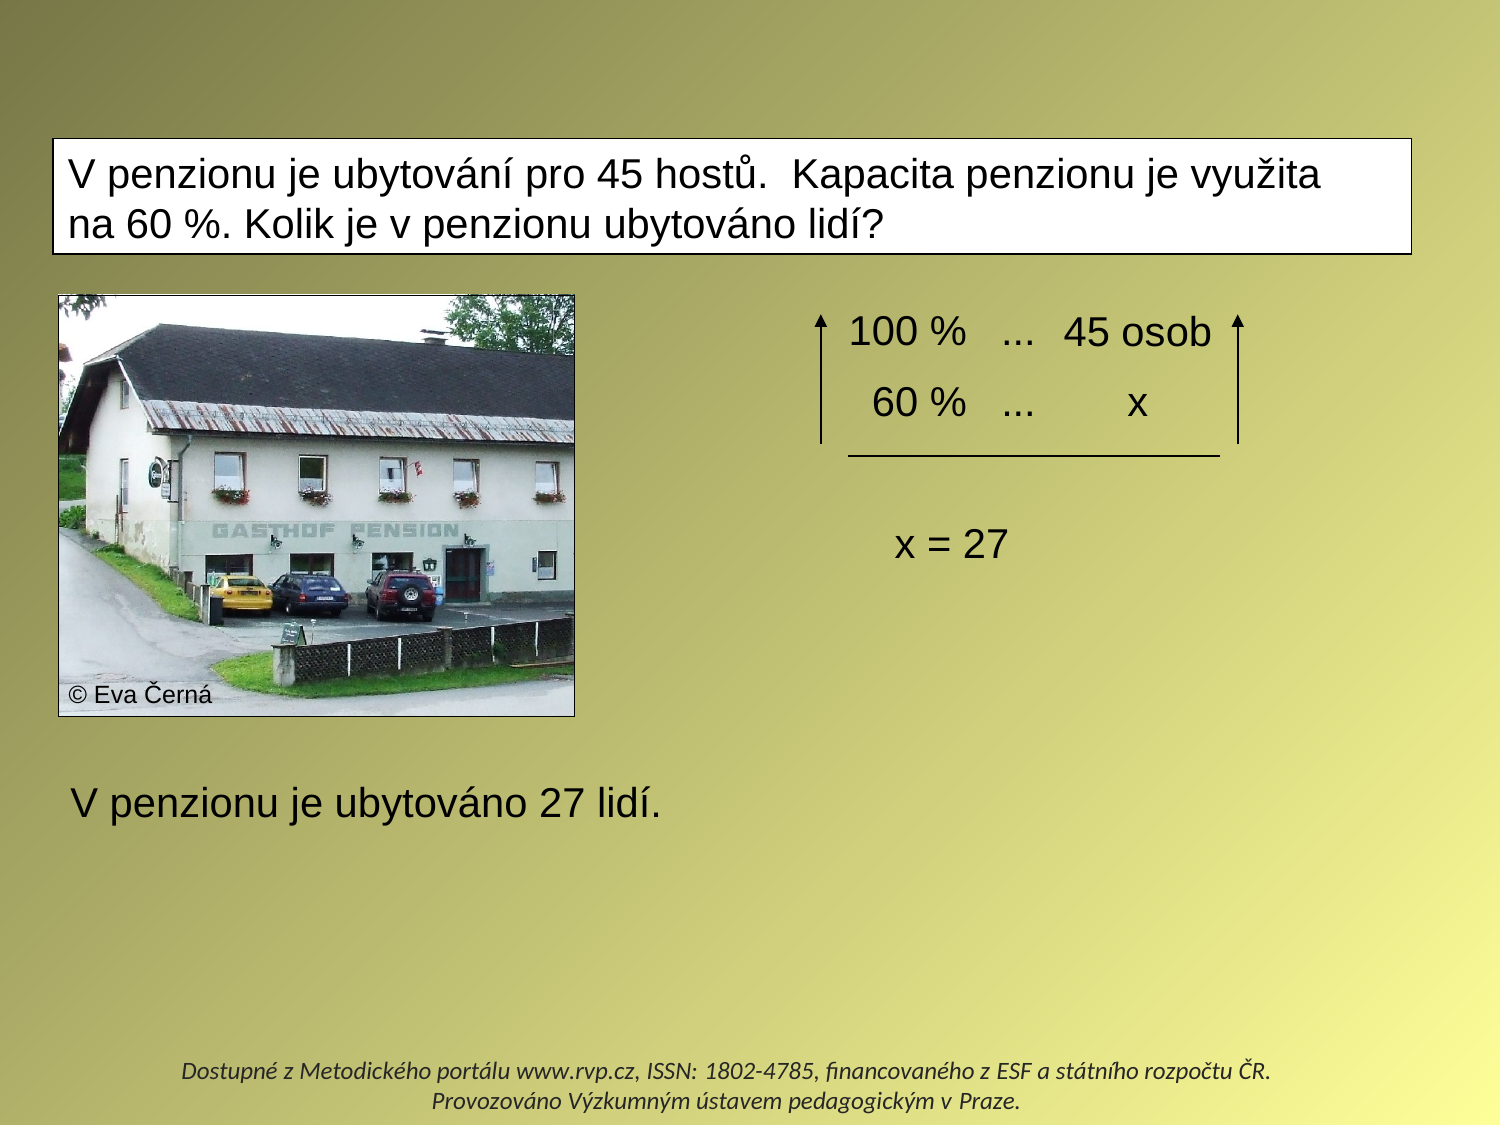

V penzionu je ubytování pro 45 hostů. Kapacita penzionu je využita
na 60 %. Kolik je v penzionu ubytováno lidí?
© Eva Černá
100 % ...
45 osob
60 % ...
x
x = 27
V penzionu je ubytováno 27 lidí.
Dostupné z Metodického portálu www.rvp.cz, ISSN: 1802-4785, financovaného z ESF a státního rozpočtu ČR. Provozováno Výzkumným ústavem pedagogickým v Praze.